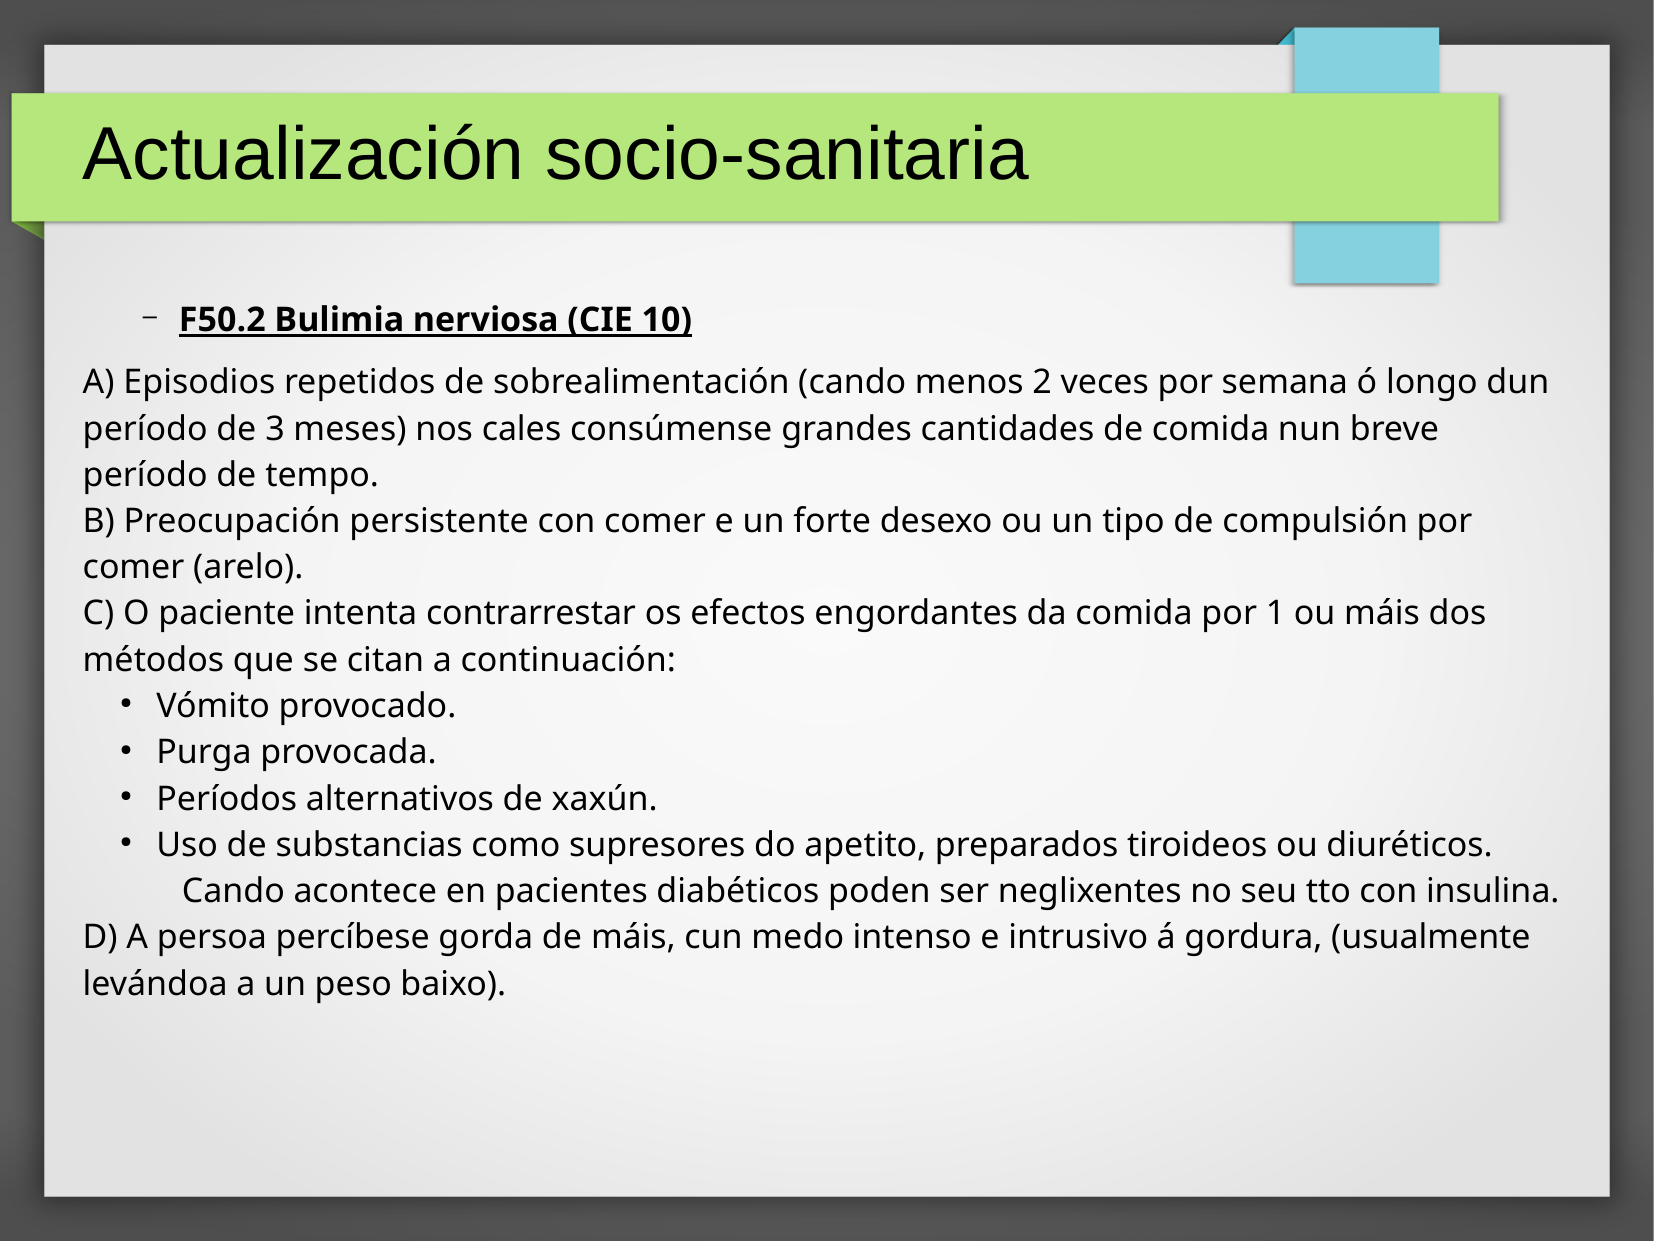

# Actualización socio-sanitaria
F50.2 Bulimia nerviosa (CIE 10)
A) Episodios repetidos de sobrealimentación (cando menos 2 veces por semana ó longo dun período de 3 meses) nos cales consúmense grandes cantidades de comida nun breve período de tempo.
B) Preocupación persistente con comer e un forte desexo ou un tipo de compulsión por comer (arelo).
C) O paciente intenta contrarrestar os efectos engordantes da comida por 1 ou máis dos métodos que se citan a continuación:
Vómito provocado.
Purga provocada.
Períodos alternativos de xaxún.
Uso de substancias como supresores do apetito, preparados tiroideos ou diuréticos. Cando acontece en pacientes diabéticos poden ser neglixentes no seu tto con insulina.
D) A persoa percíbese gorda de máis, cun medo intenso e intrusivo á gordura, (usualmente levándoa a un peso baixo).